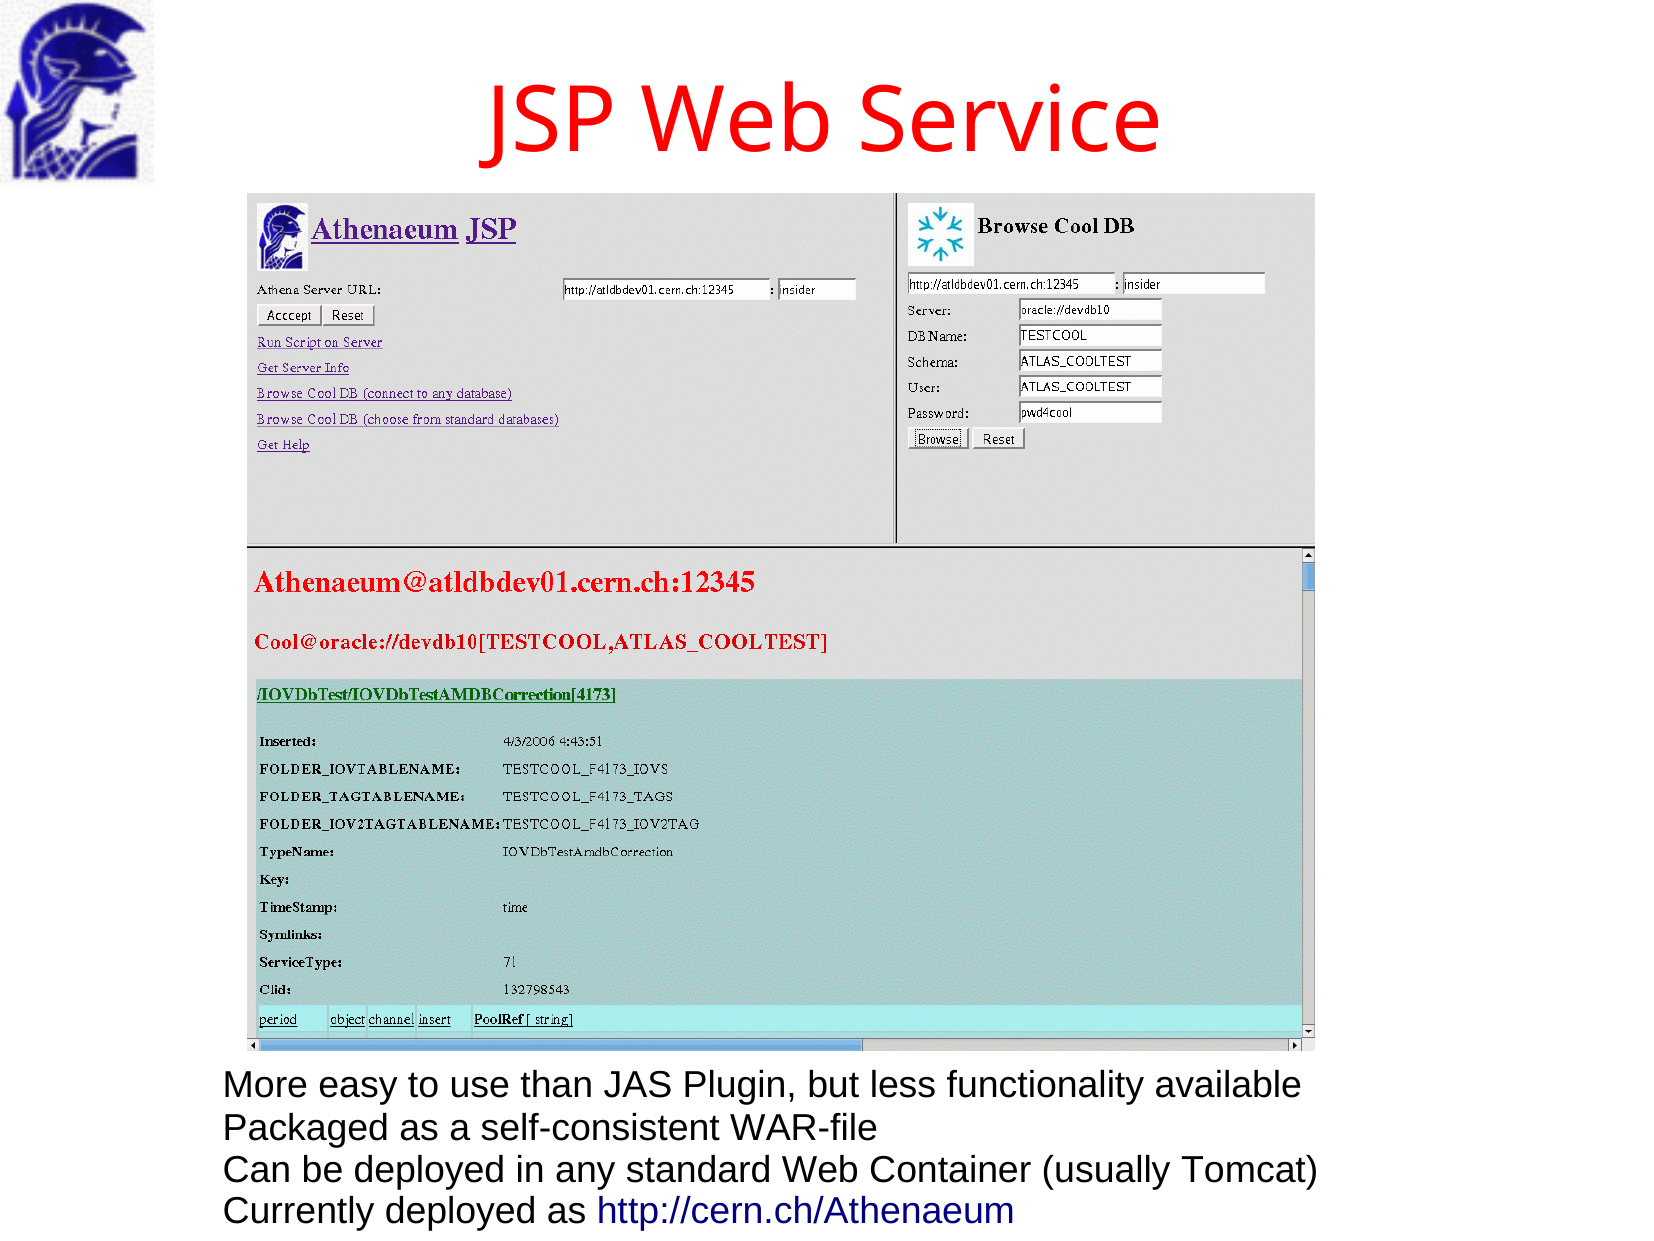

# JSP Web Service
More easy to use than JAS Plugin, but less functionality available
Packaged as a self-consistent WAR-file
Can be deployed in any standard Web Container (usually Tomcat)
Currently deployed as http://cern.ch/Athenaeum